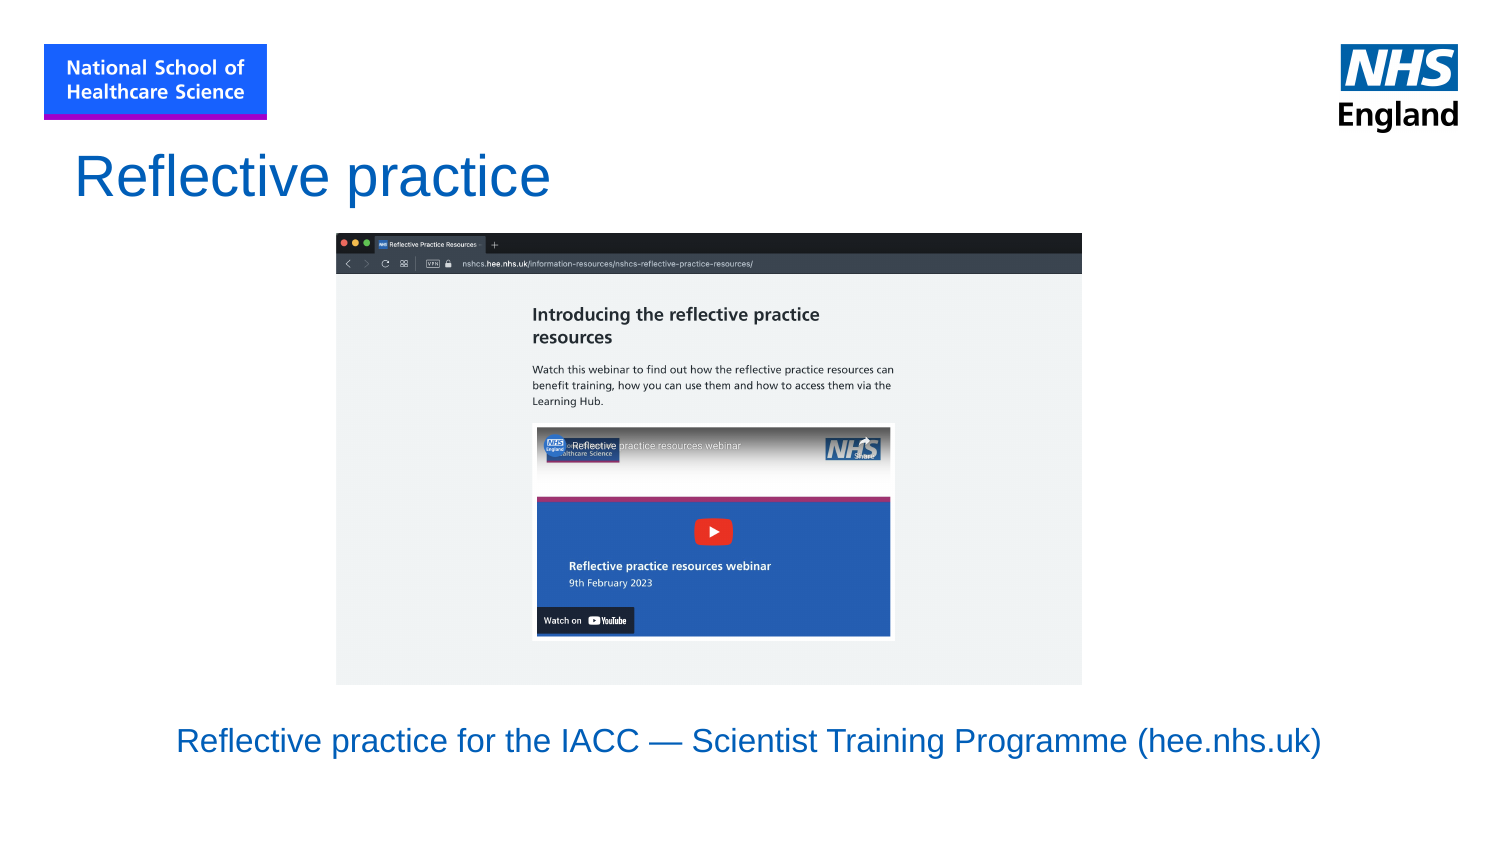

Reflective practice
# Reflective practice for the IACC — Scientist Training Programme (hee.nhs.uk)